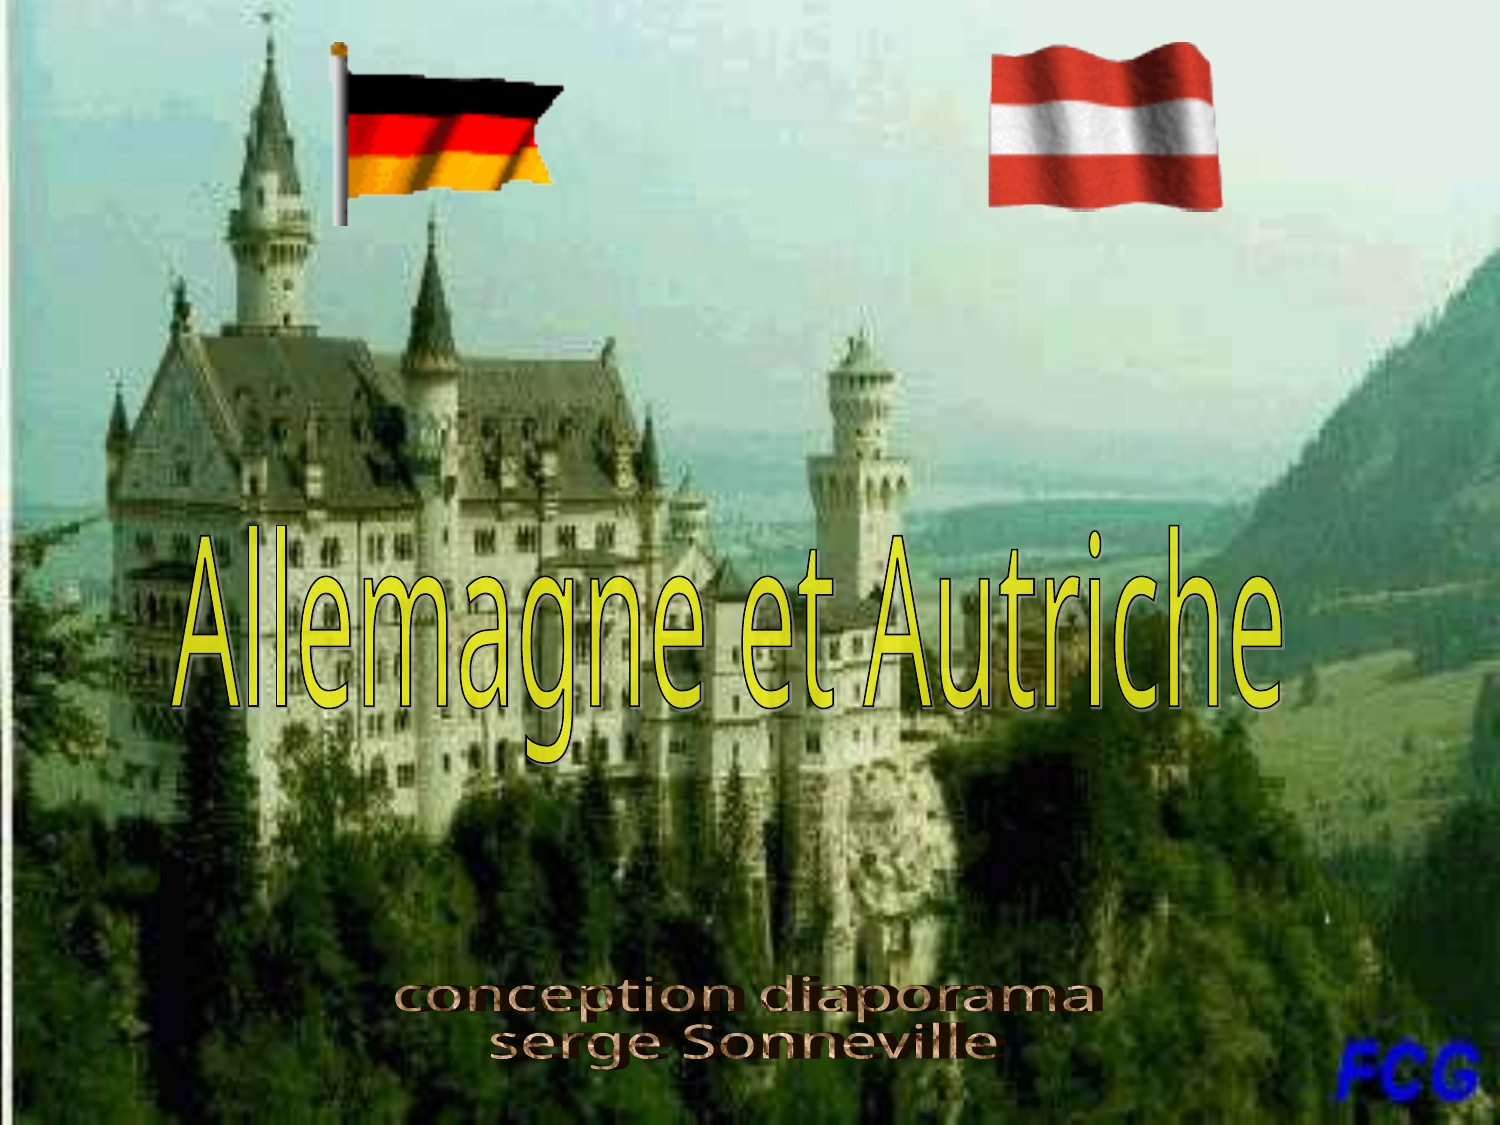

Allemagne et Autriche
conception diaporama
serge Sonneville